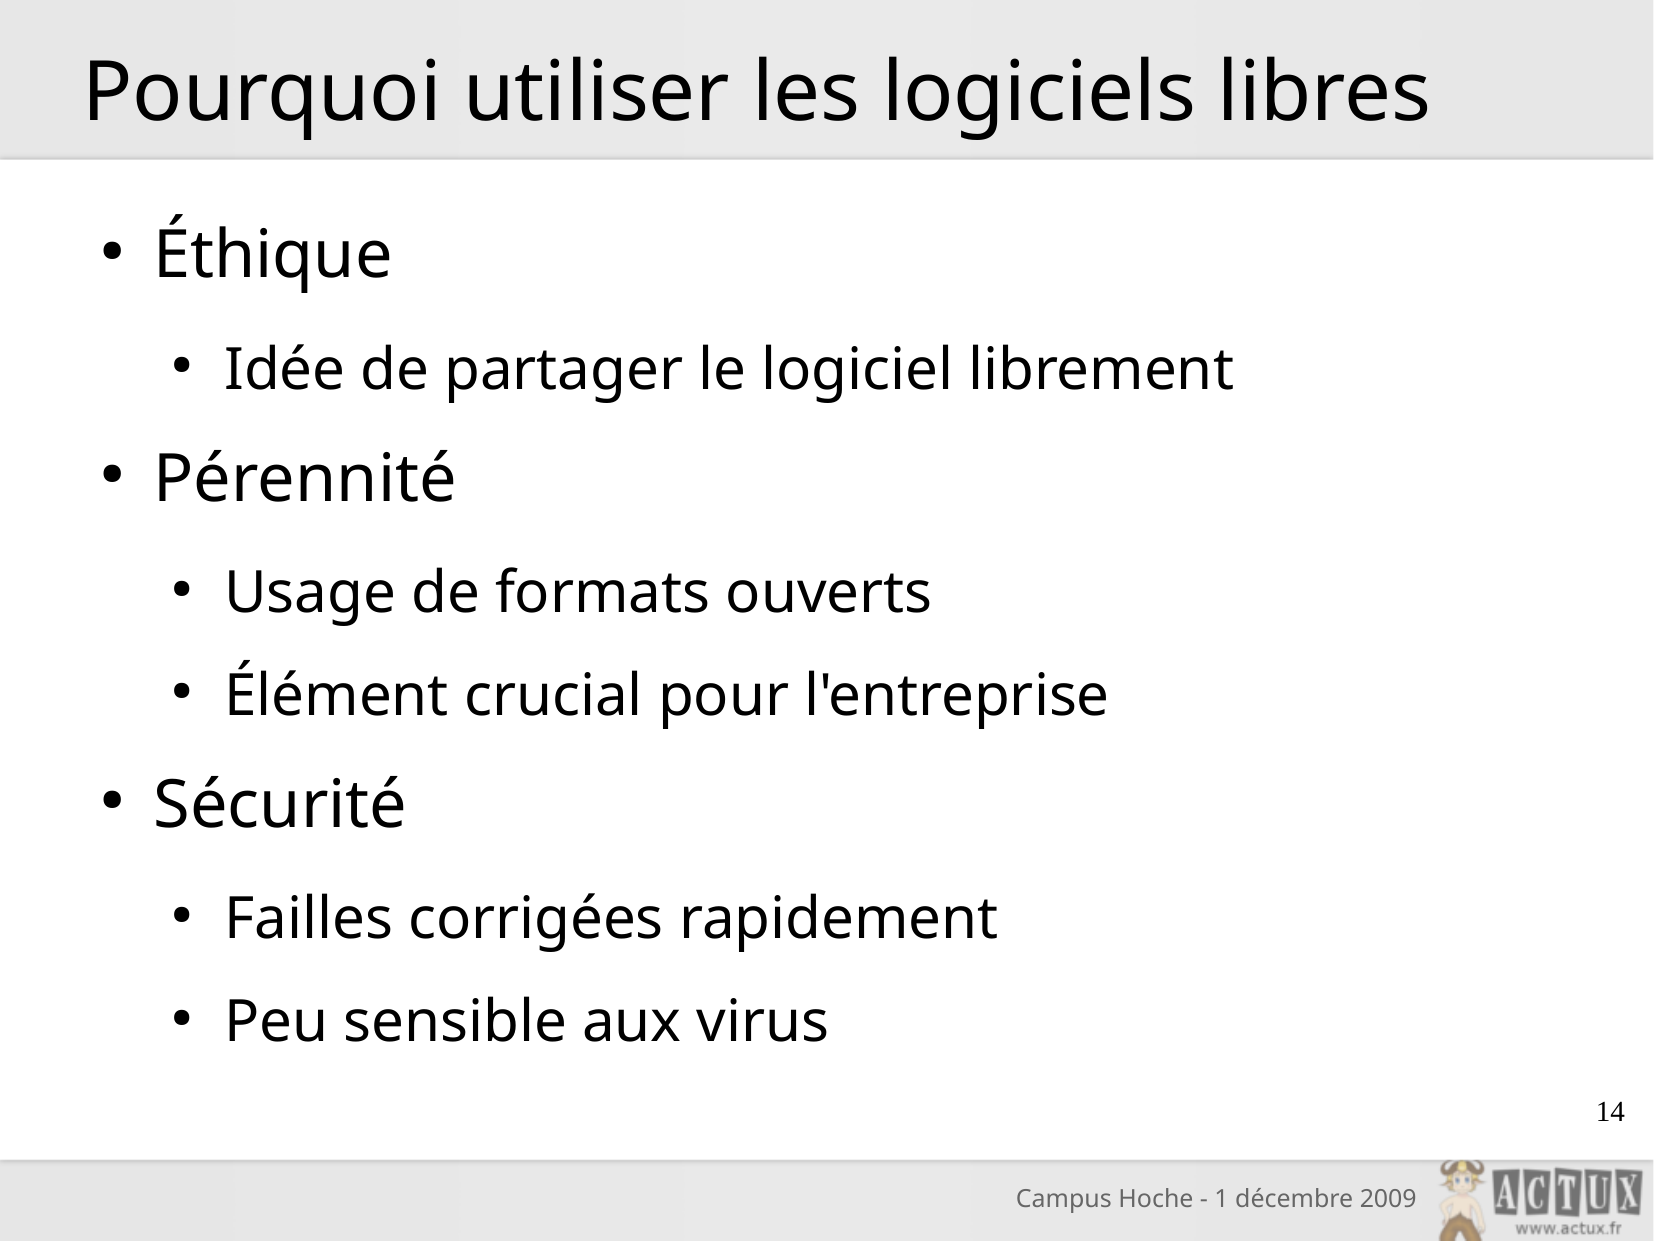

# Pourquoi utiliser les logiciels libres
Éthique
Idée de partager le logiciel librement
Pérennité
Usage de formats ouverts
Élément crucial pour l'entreprise
Sécurité
Failles corrigées rapidement
Peu sensible aux virus
14
Campus Hoche - 1 décembre 2009